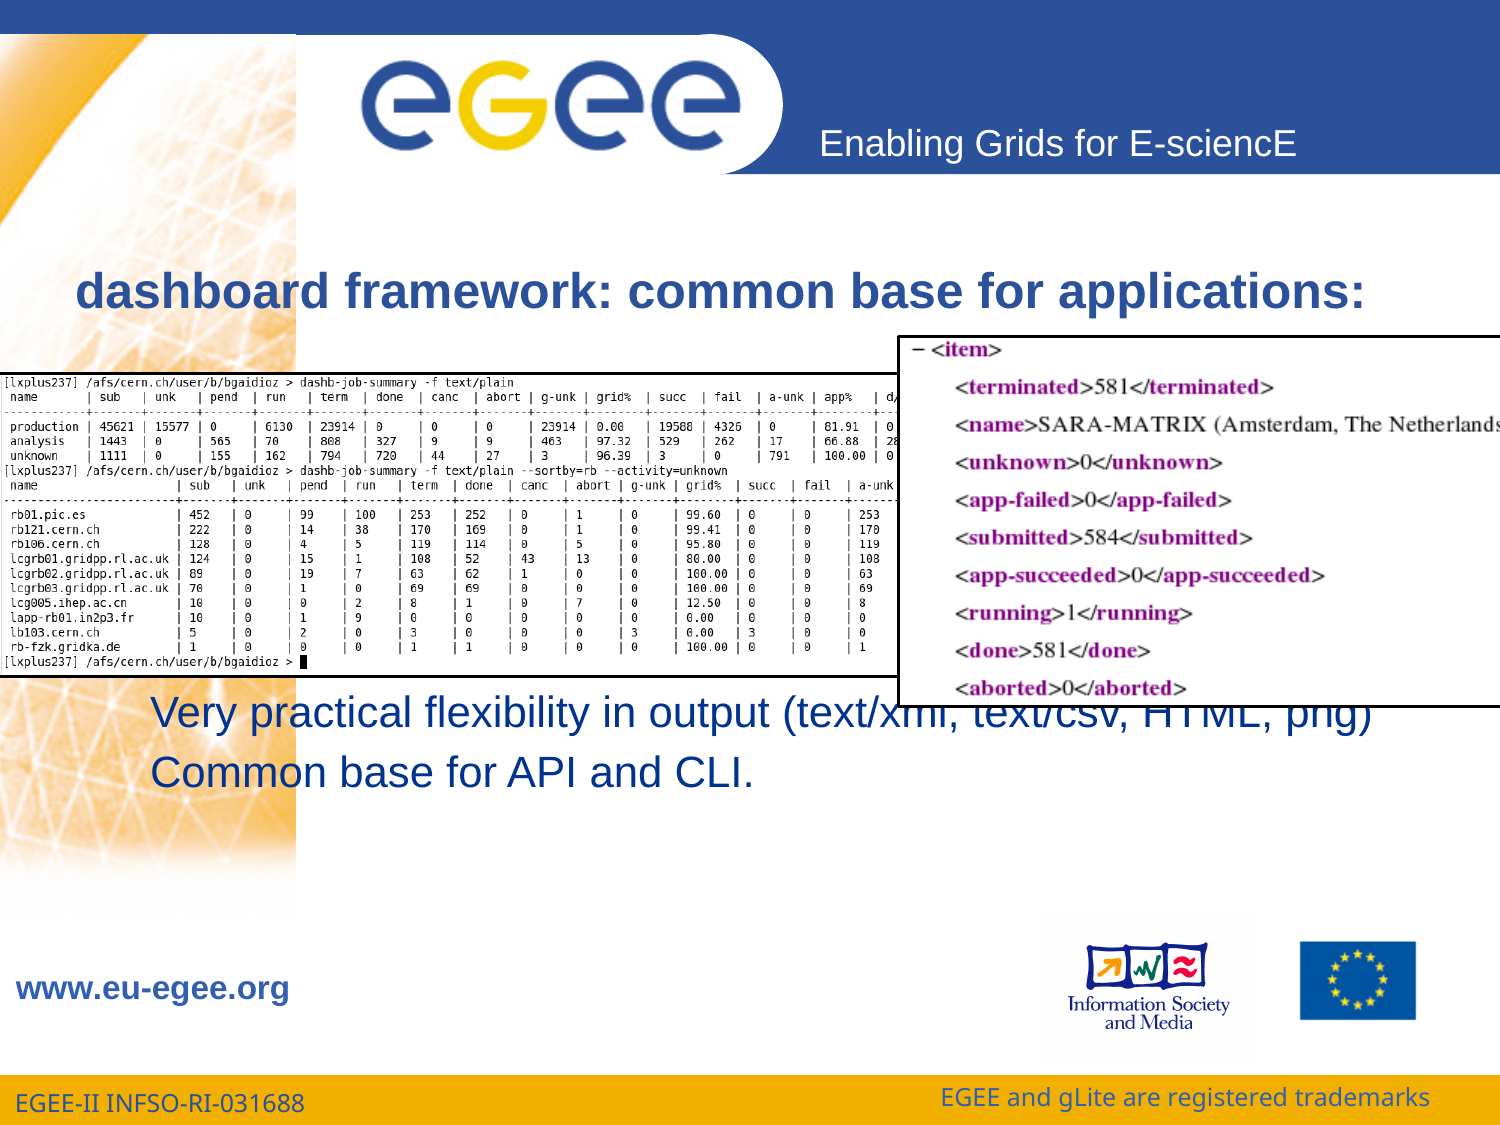

dashboard framework: common base for applications:
Very practical flexibility in output (text/xml, text/csv, HTML, png)
Common base for API and CLI.
#